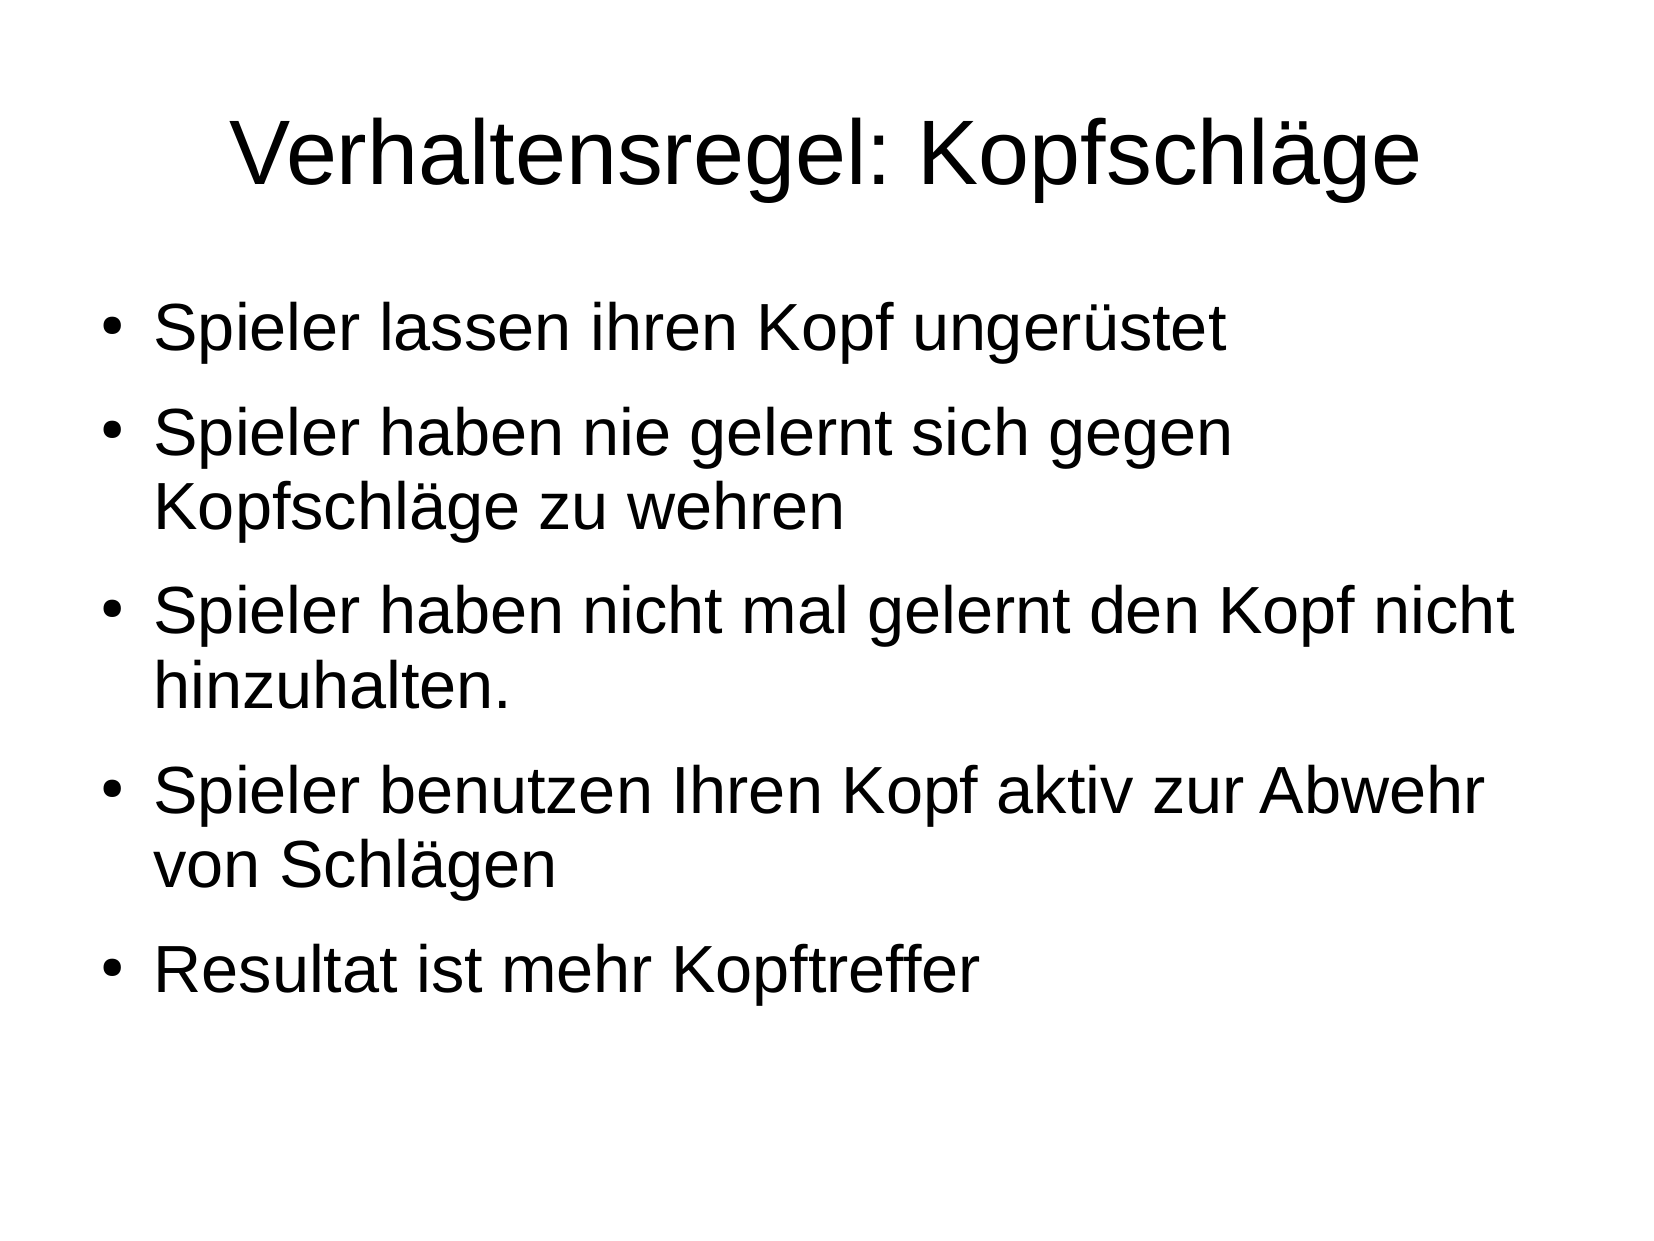

# Verhaltensregel: Kopfschläge
Spieler lassen ihren Kopf ungerüstet
Spieler haben nie gelernt sich gegen Kopfschläge zu wehren
Spieler haben nicht mal gelernt den Kopf nicht hinzuhalten.
Spieler benutzen Ihren Kopf aktiv zur Abwehr von Schlägen
Resultat ist mehr Kopftreffer